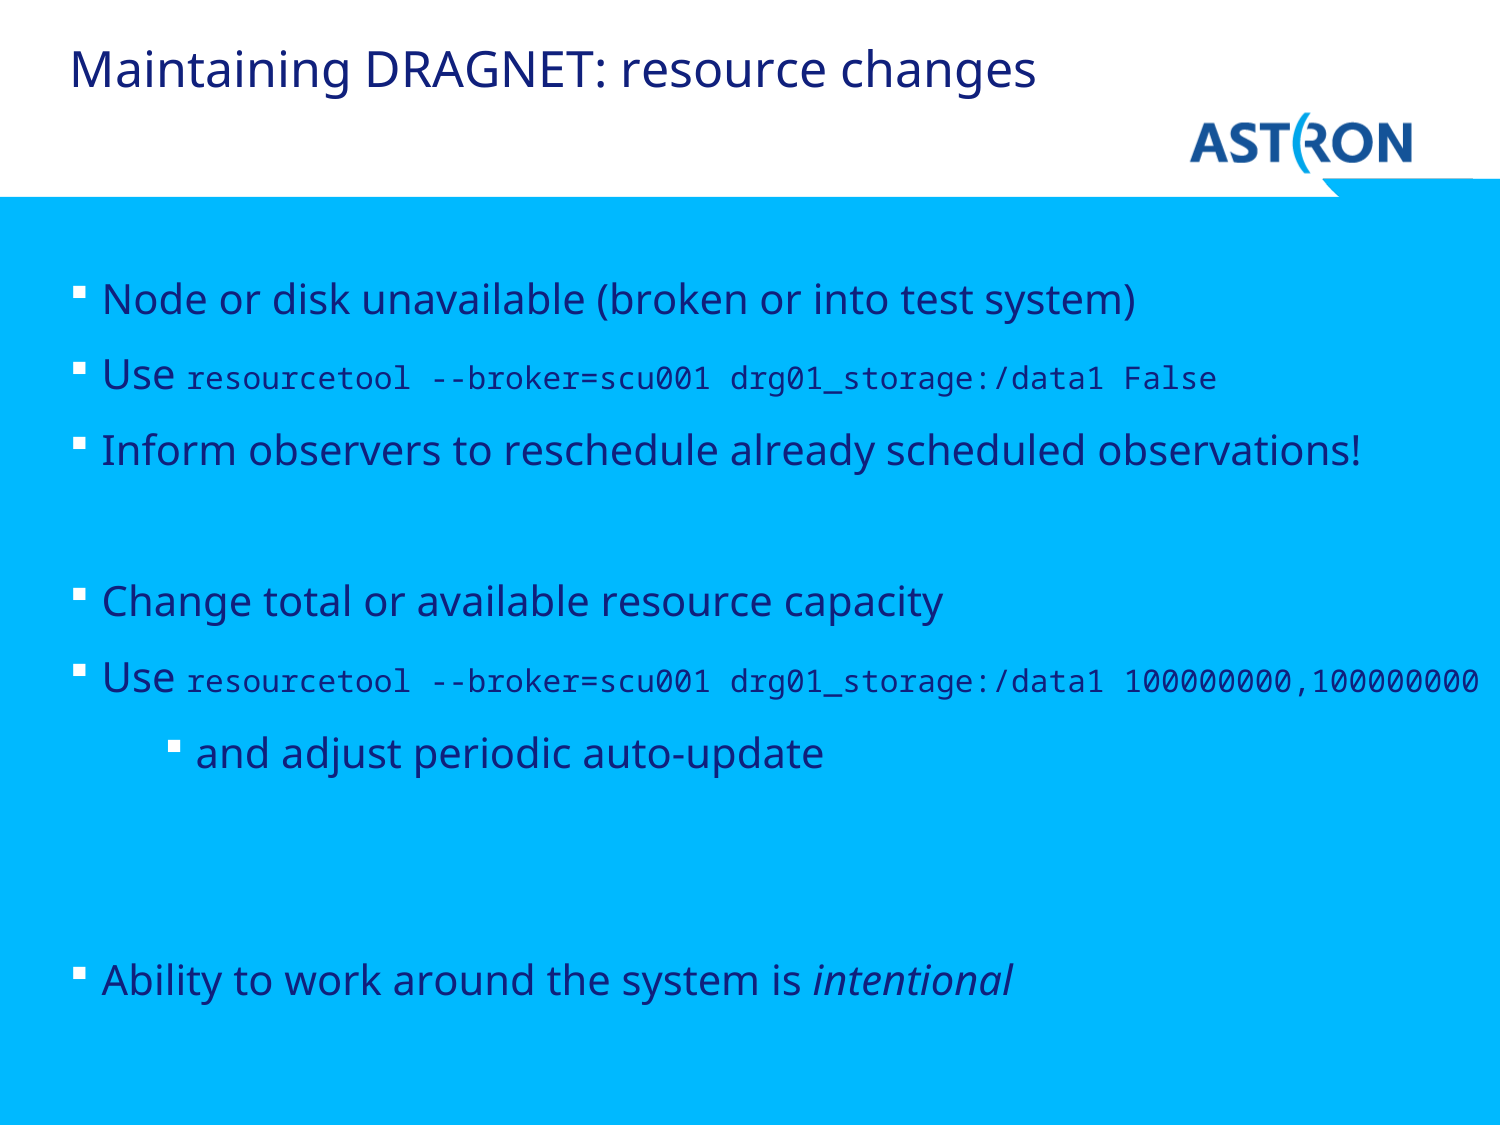

# Maintaining DRAGNET: resource changes
Node or disk unavailable (broken or into test system)
Use resourcetool --broker=scu001 drg01_storage:/data1 False
Inform observers to reschedule already scheduled observations!
Change total or available resource capacity
Use resourcetool --broker=scu001 drg01_storage:/data1 100000000,100000000
and adjust periodic auto-update
Ability to work around the system is intentional
11